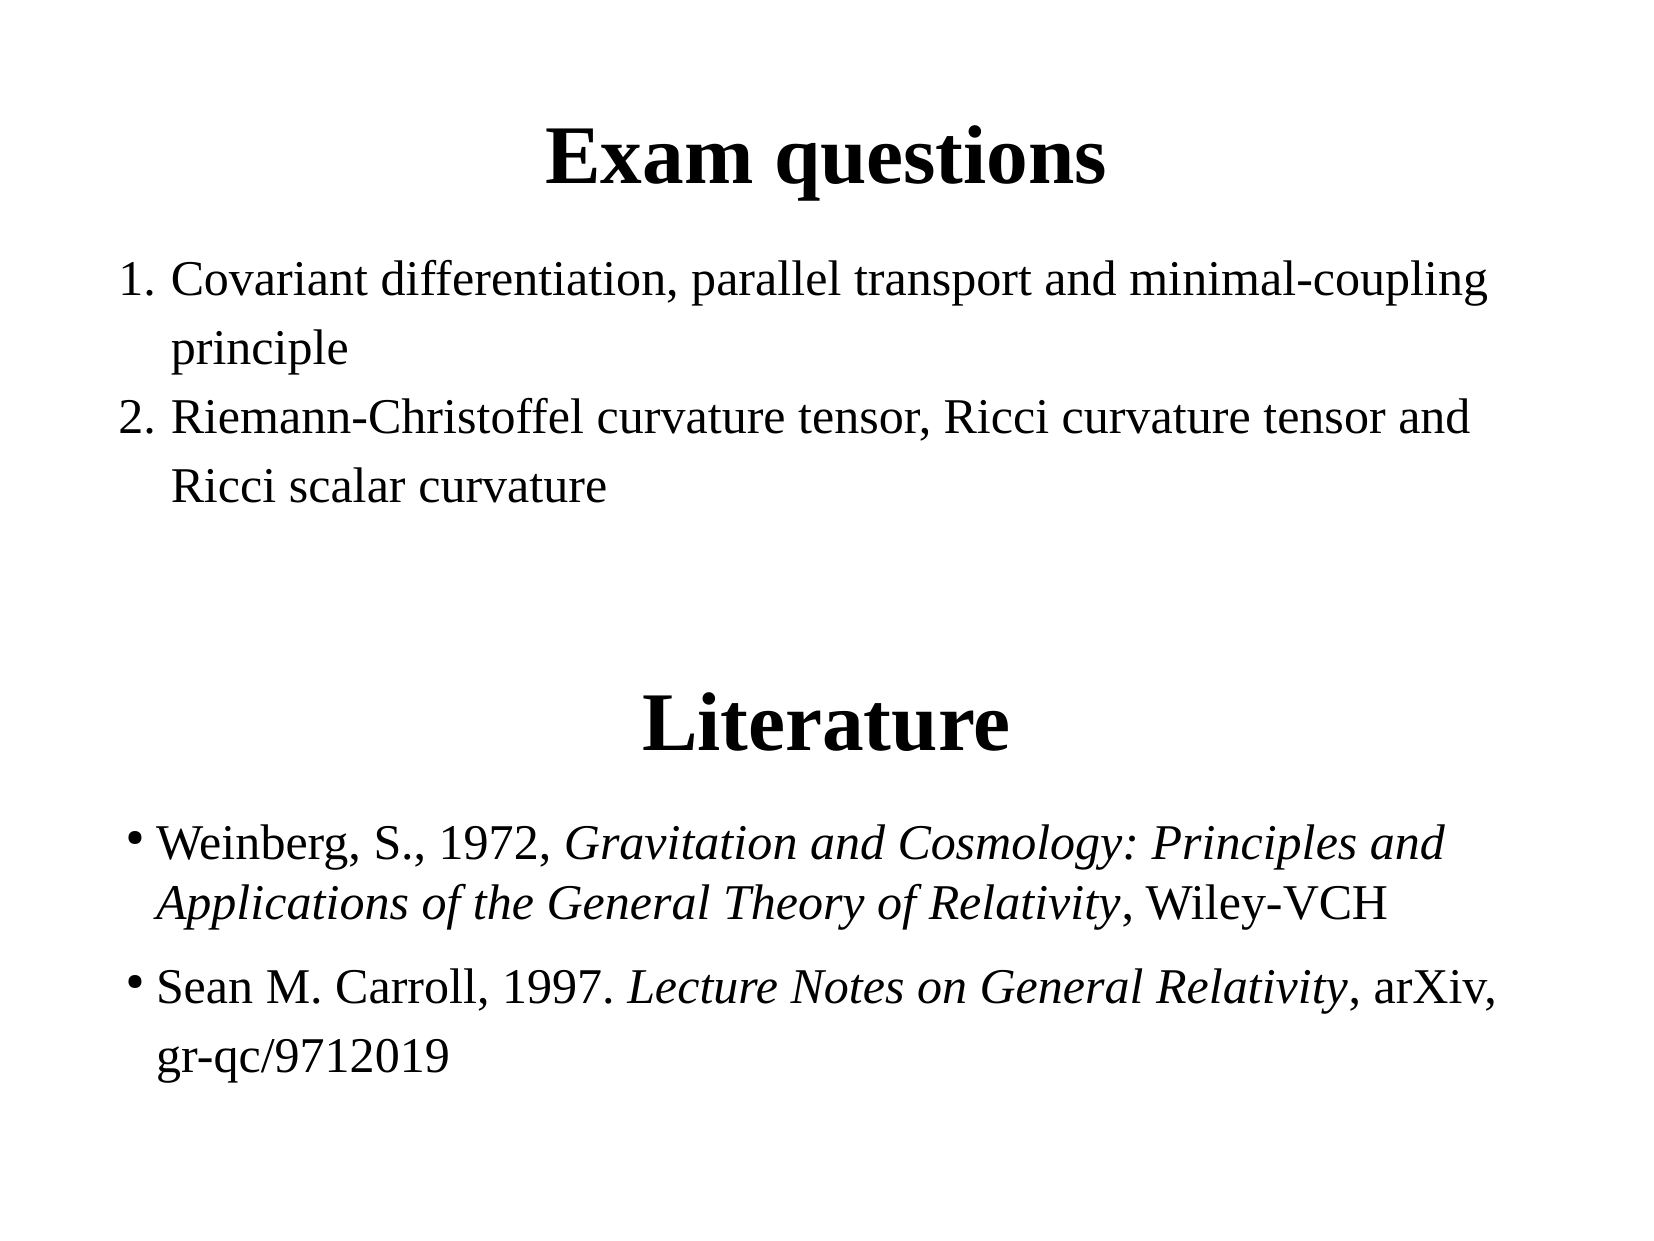

Exam questions
Covariant differentiation, parallel transport and minimal-coupling principle
Riemann-Christoffel curvature tensor, Ricci curvature tensor and Ricci scalar curvature
# Literature
Weinberg, S., 1972, Gravitation and Cosmology: Principles and Applications of the General Theory of Relativity, Wiley-VCH
Sean M. Carroll, 1997. Lecture Notes on General Relativity, arXiv, gr-qc/9712019